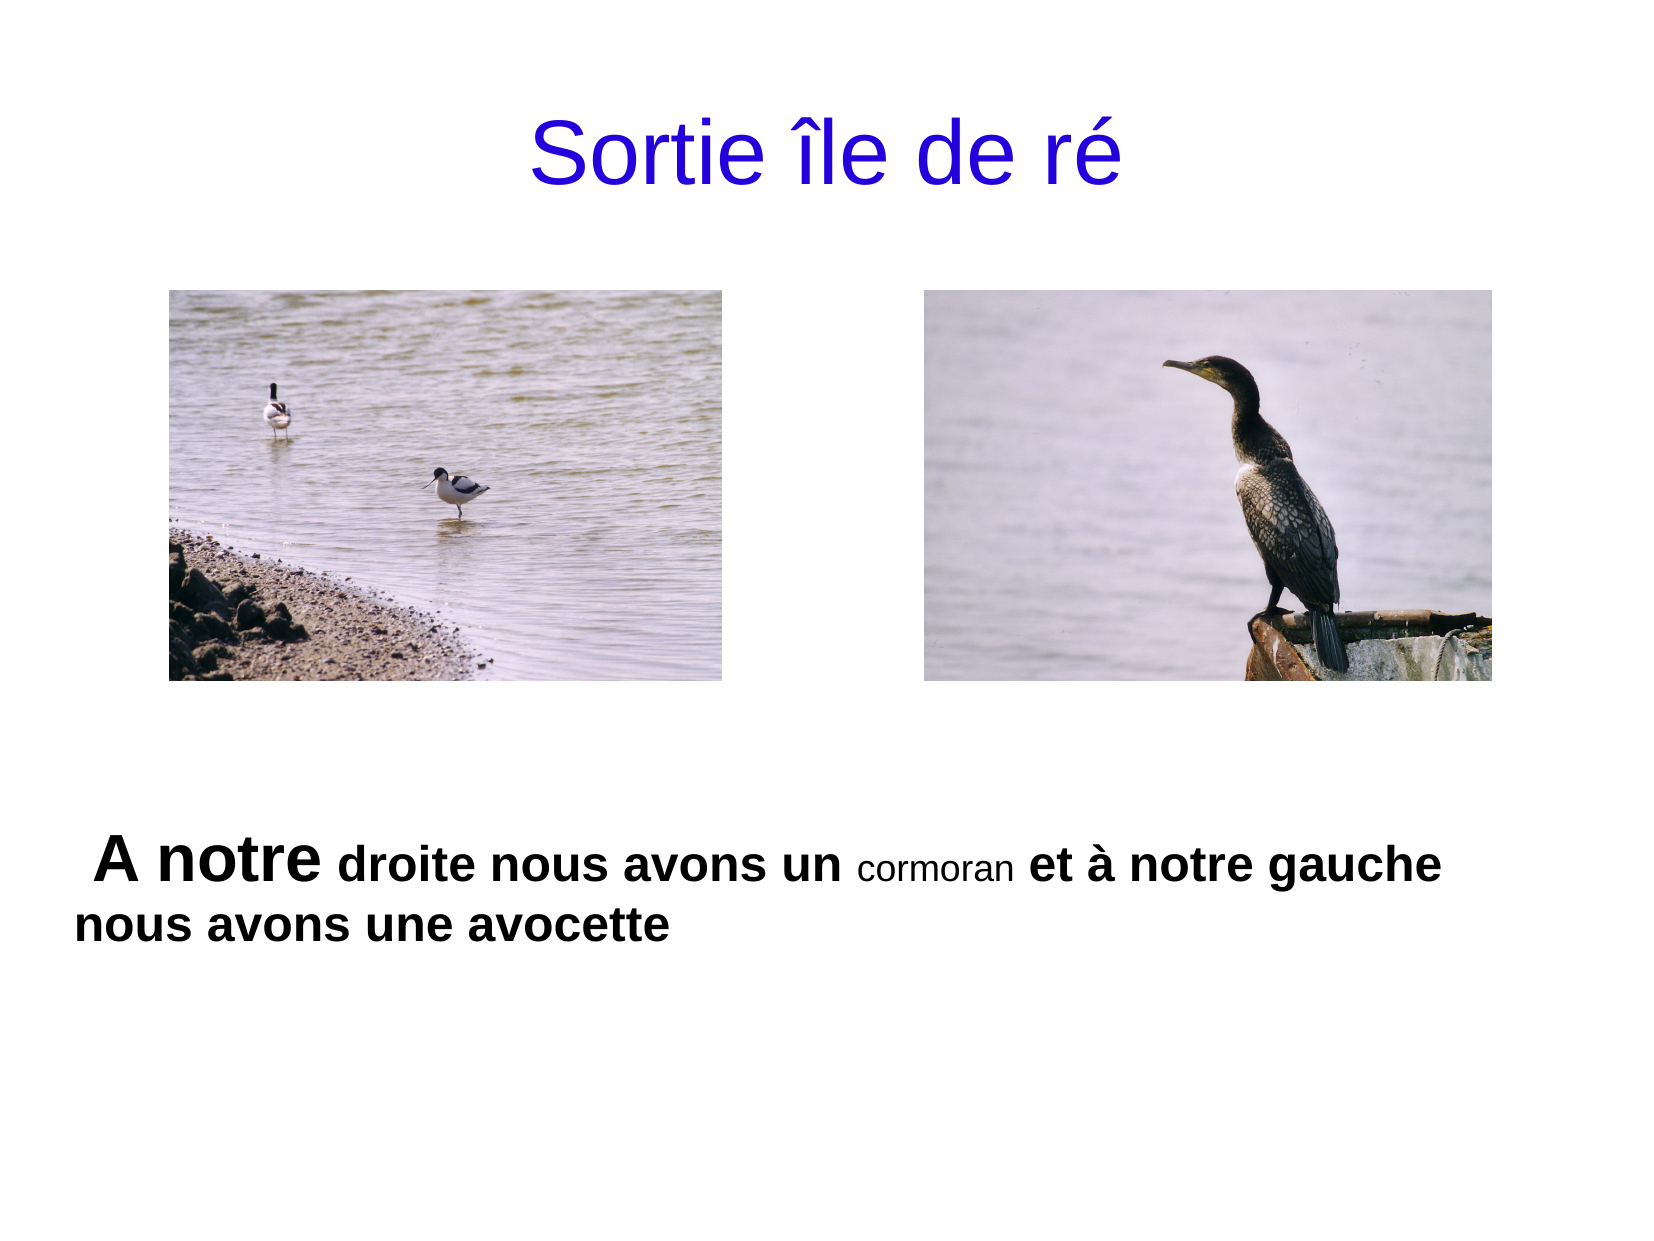

# Sortie île de ré
 A notre droite nous avons un cormoran et à notre gauche nous avons une avocette